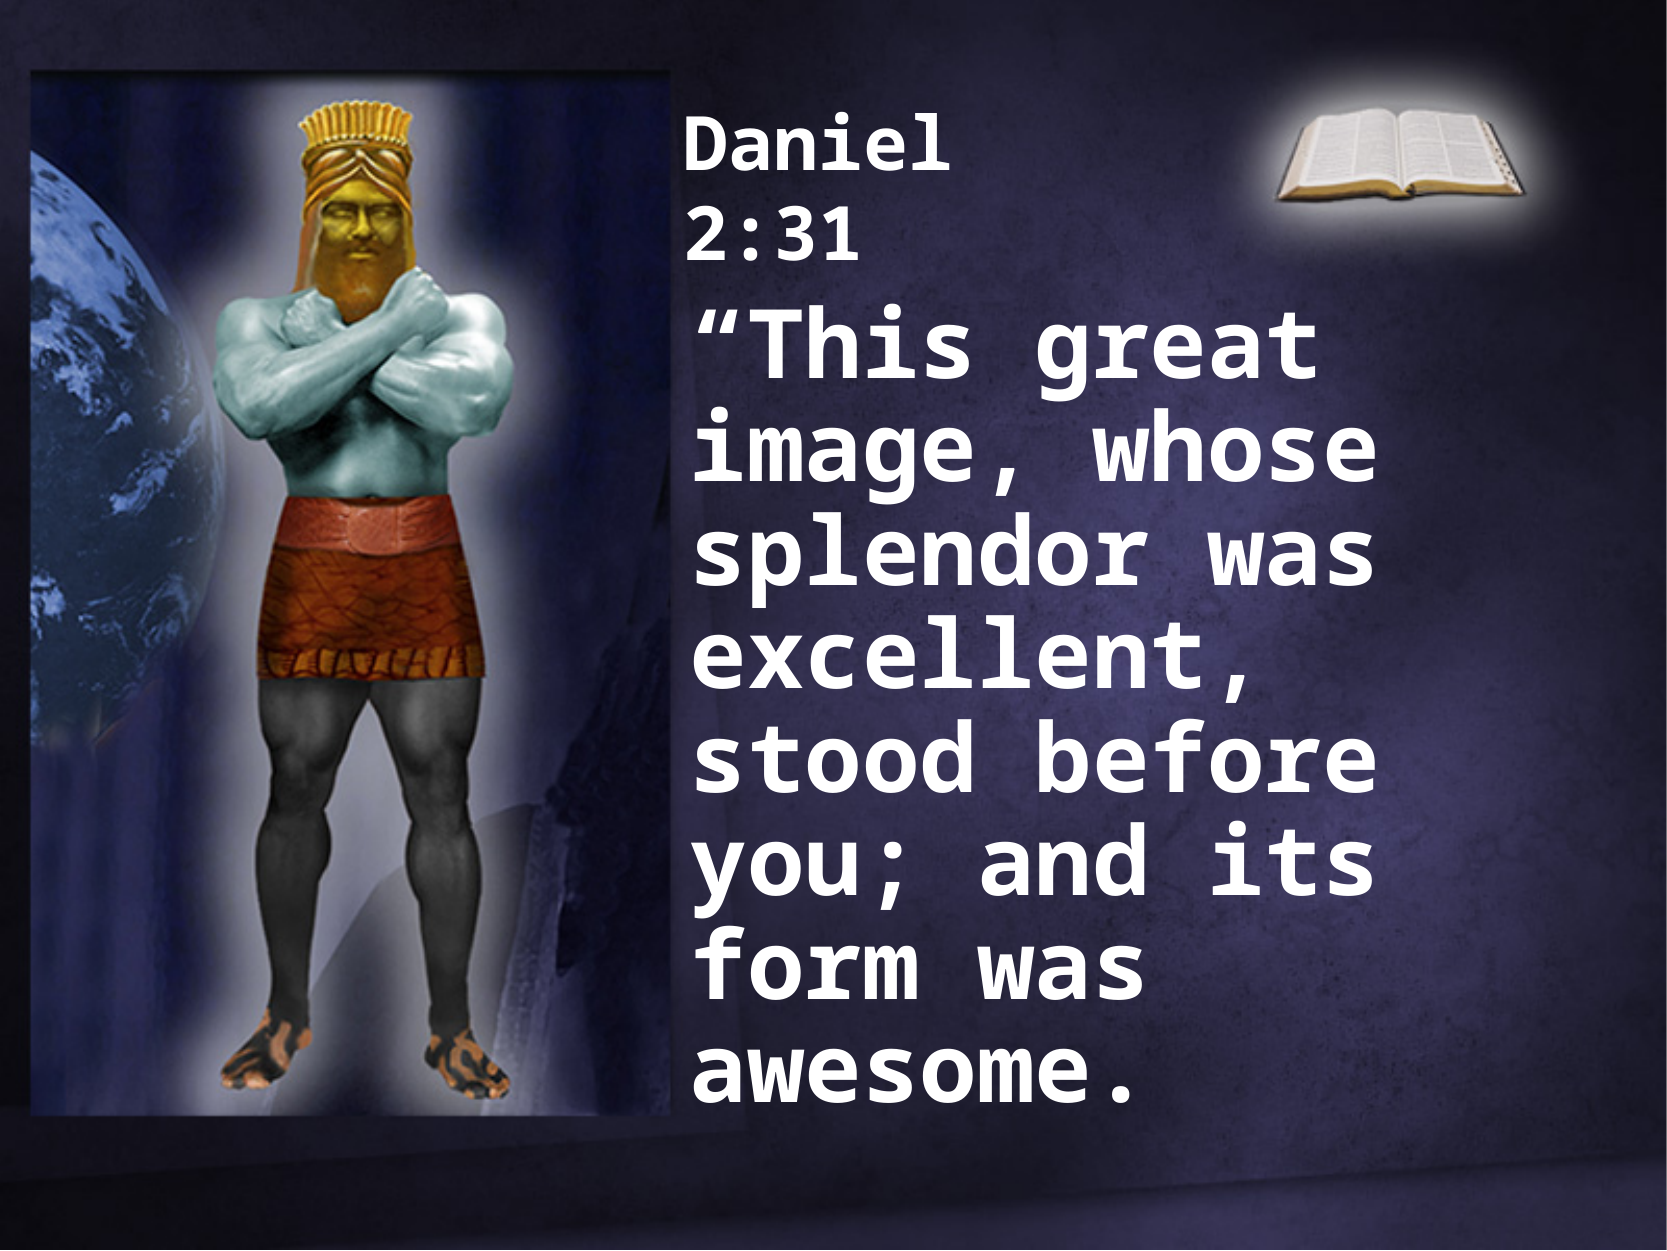

Daniel 2:31
“This great image, whose splendor was excellent, stood before you; and its form was awesome.